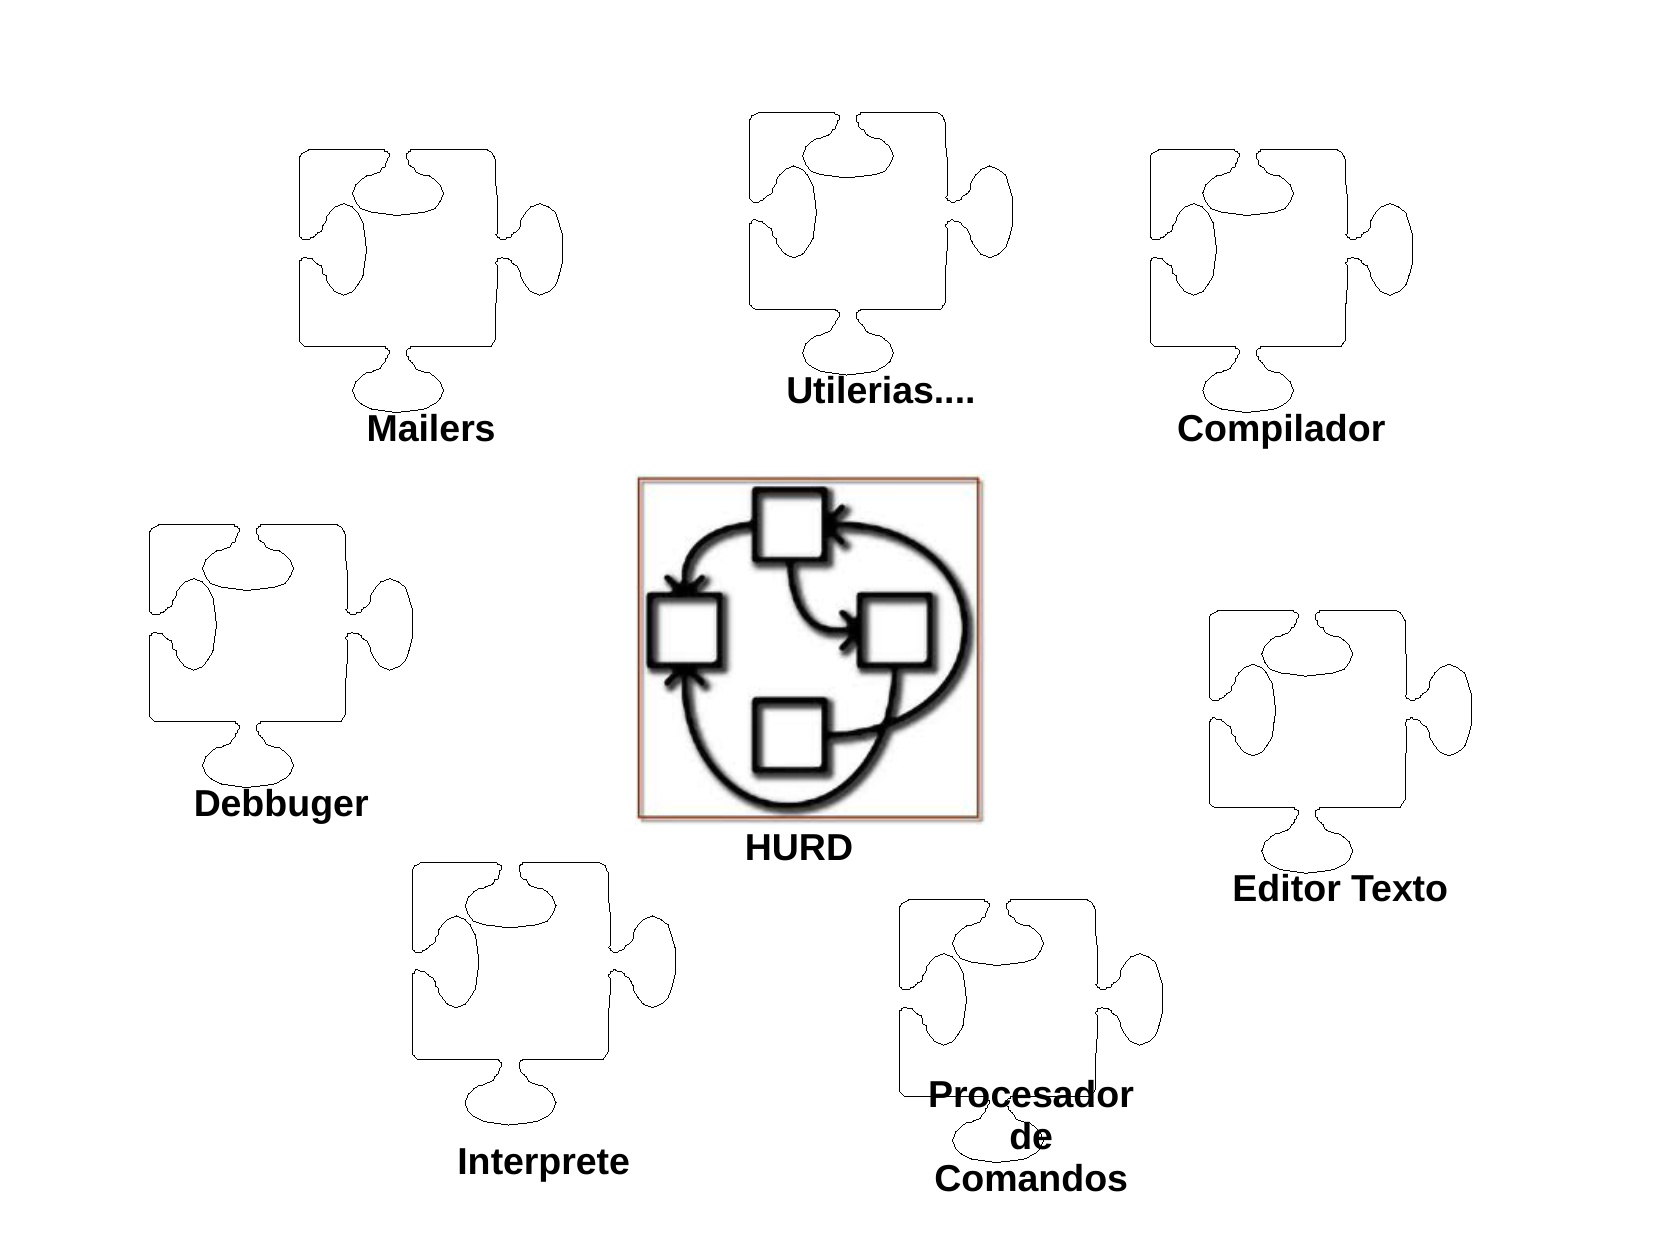

Utilerias....
Mailers
Compilador
Debbuger
Editor Texto
HURD
Interprete
Procesador
de
Comandos